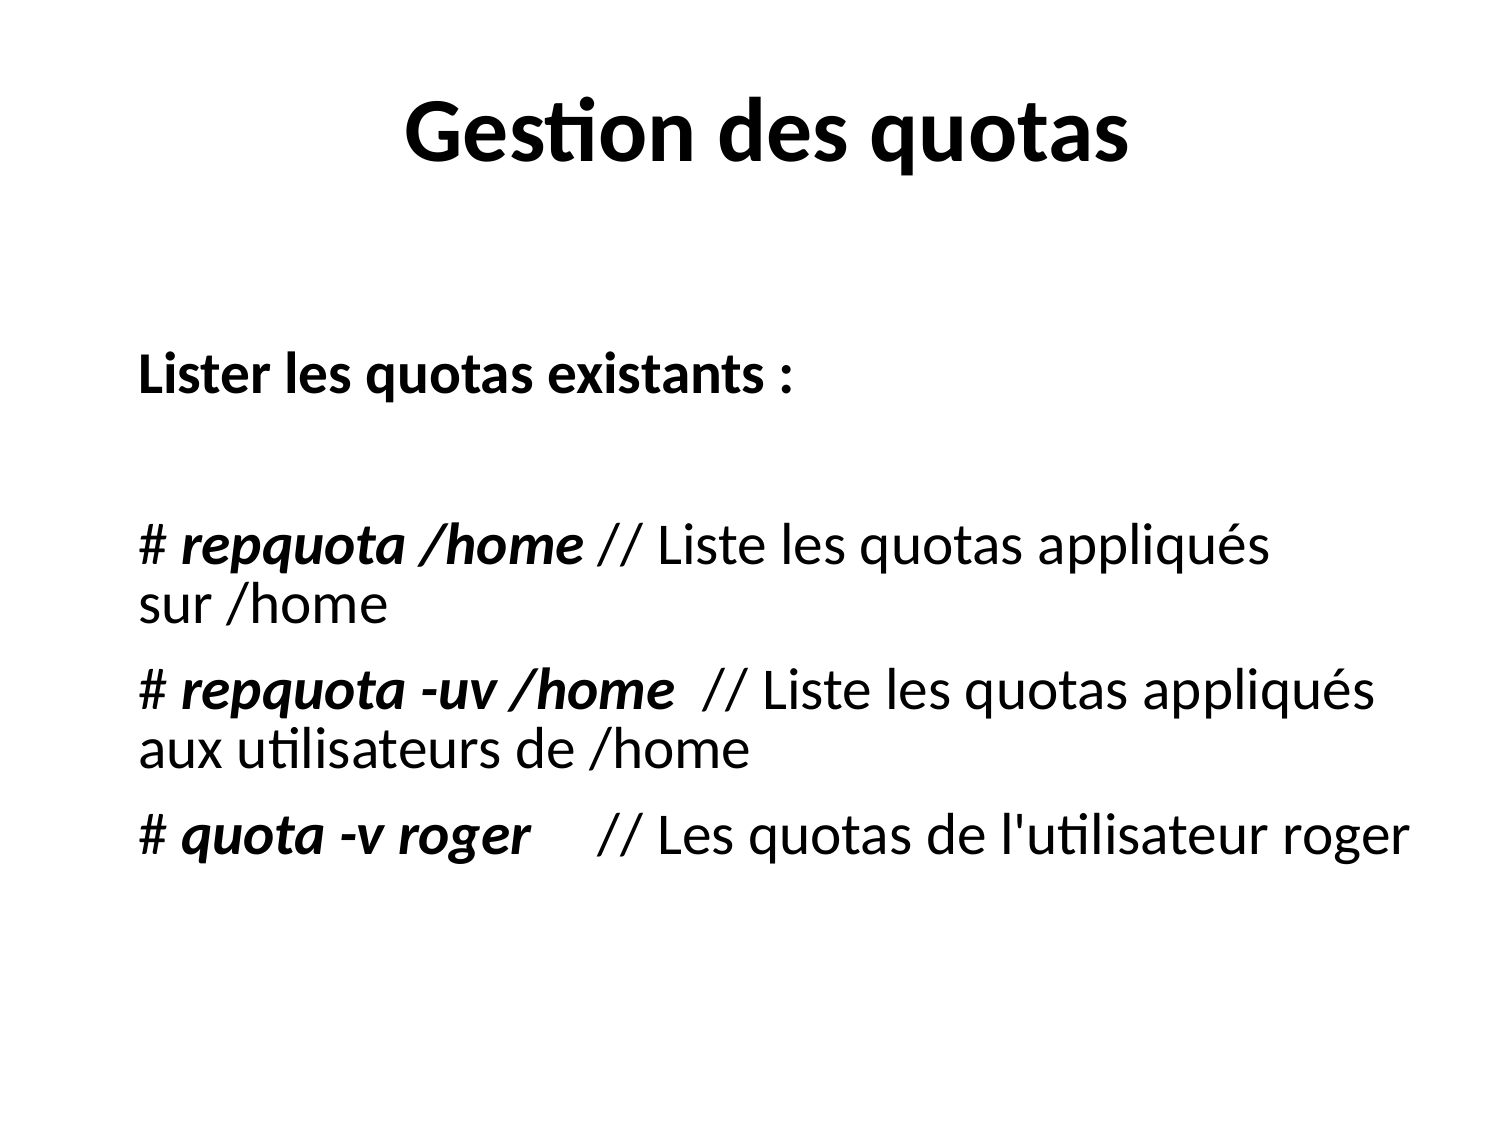

# Gestion des quotas
Lister les quotas existants :
# repquota /home		// Liste les quotas appliqués sur /home
# repquota -uv /home // Liste les quotas appliqués aux utilisateurs de /home
# quota -v roger 	// Les quotas de l'utilisateur roger